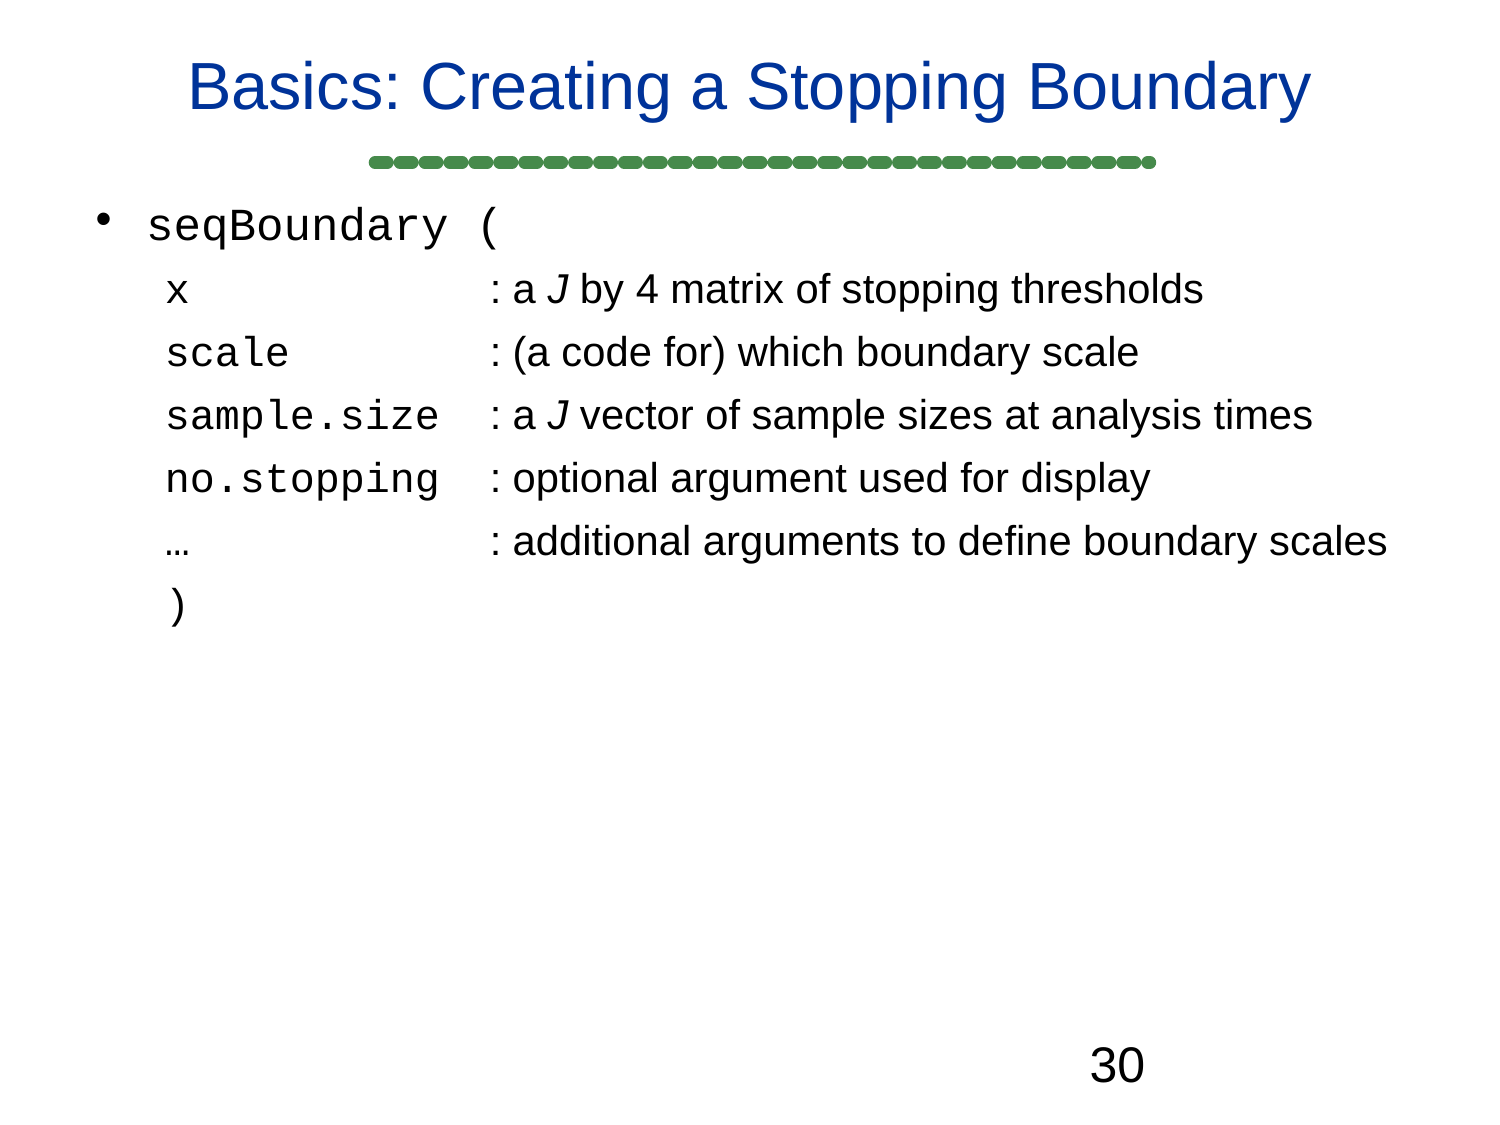

# Basics: Creating a Stopping Boundary
seqBoundary (
x : a J by 4 matrix of stopping thresholds
scale : (a code for) which boundary scale
sample.size : a J vector of sample sizes at analysis times
no.stopping : optional argument used for display
… : additional arguments to define boundary scales
)
30